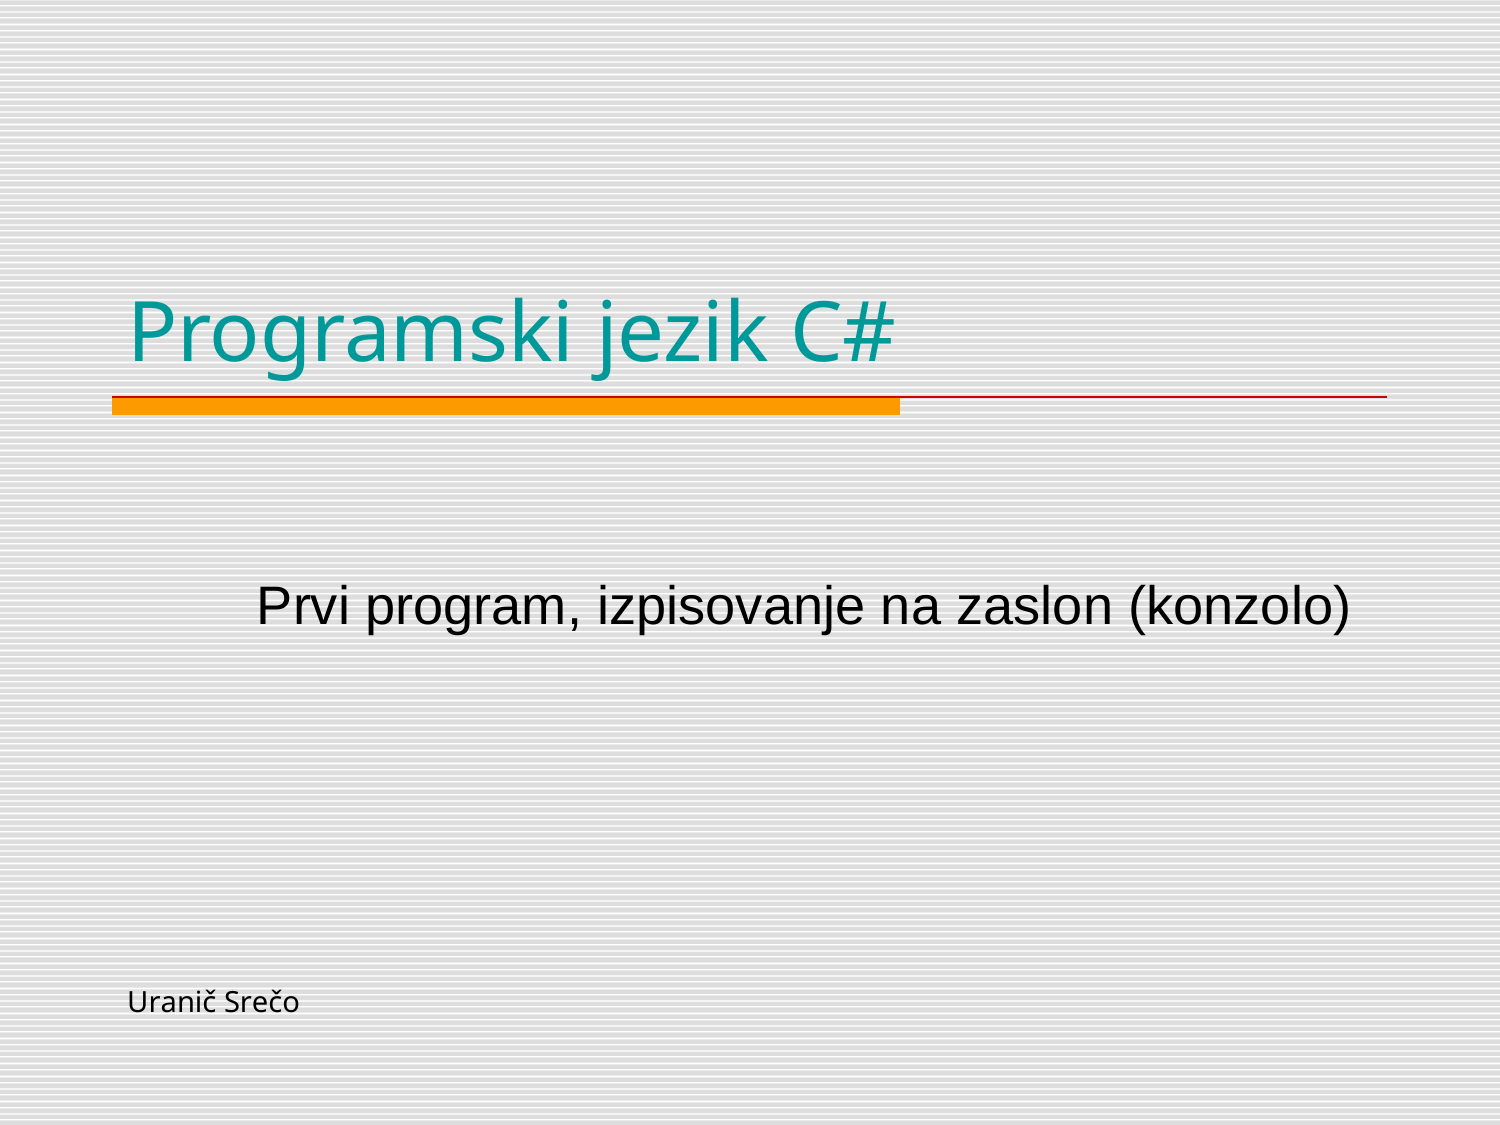

# Programski jezik C#
Prvi program, izpisovanje na zaslon (konzolo)
Uranič Srečo